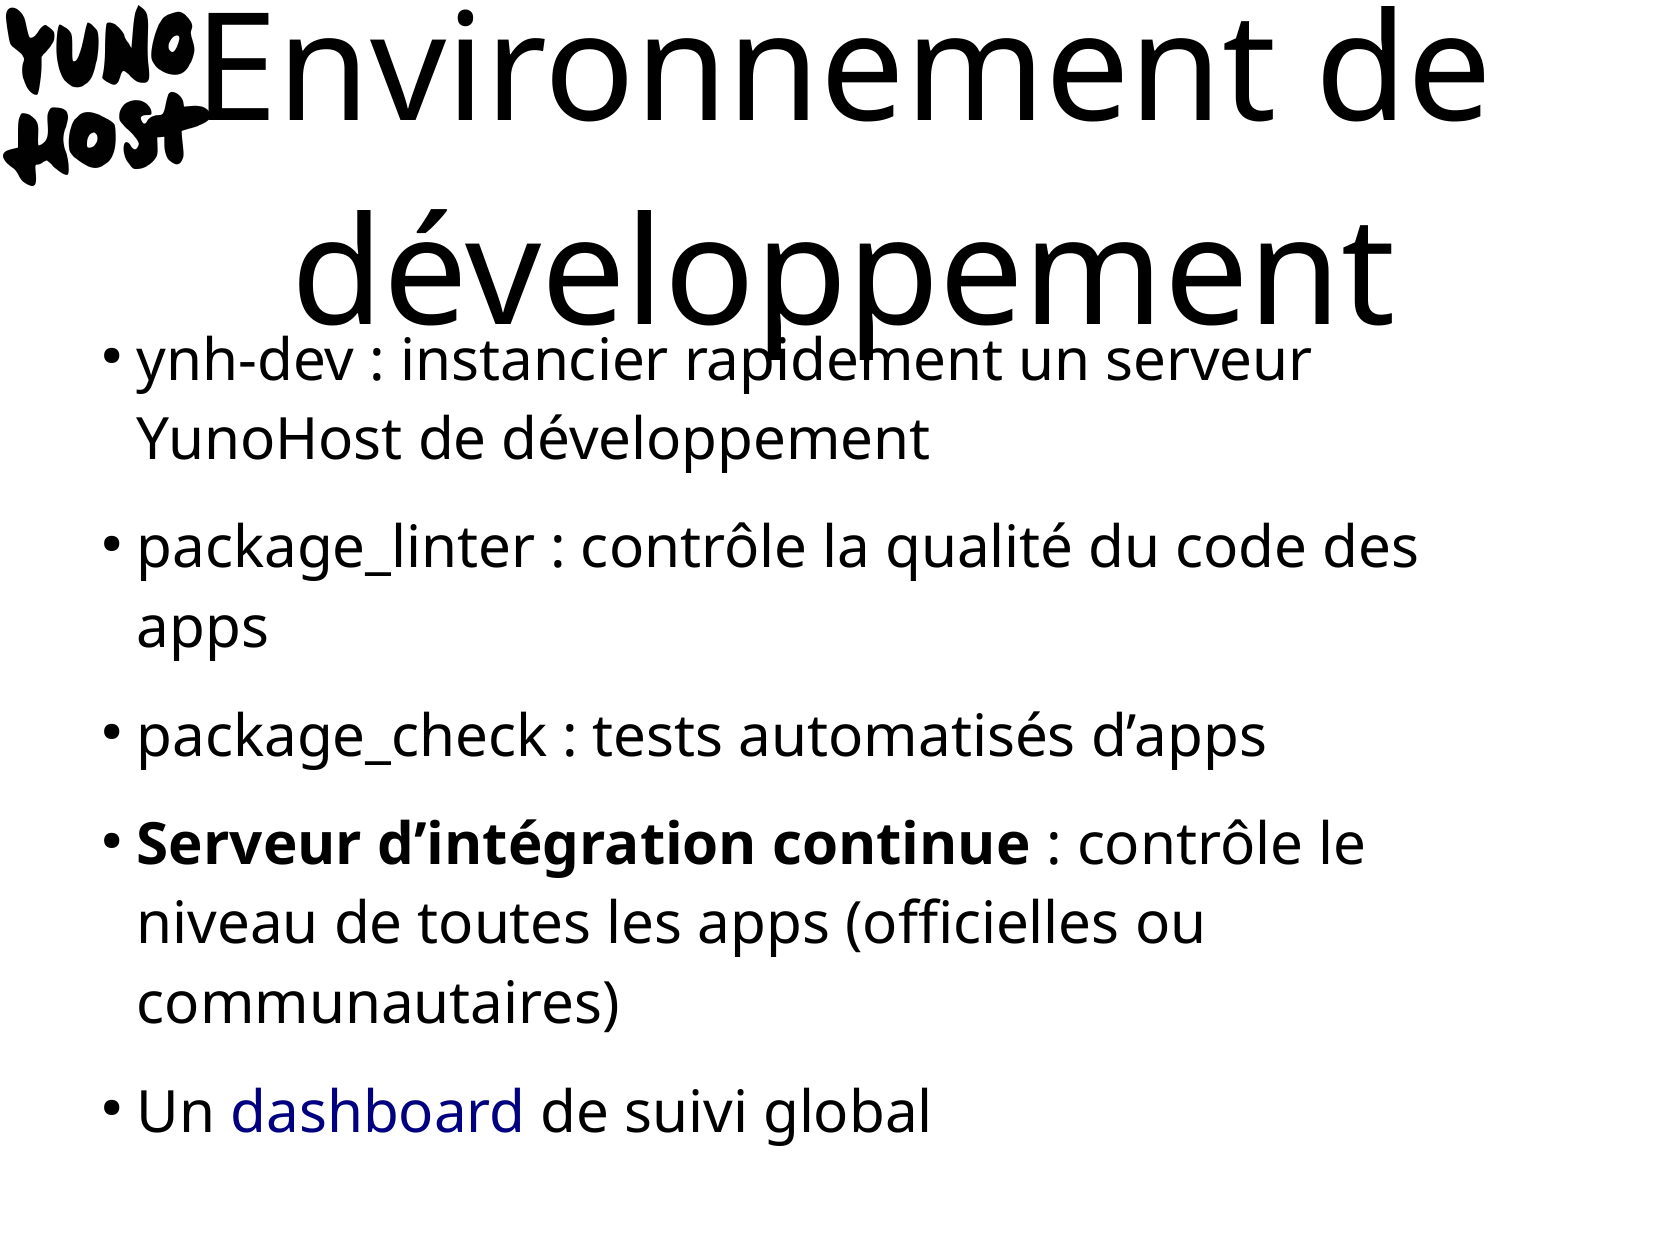

# Environnement de développement
ynh-dev : instancier rapidement un serveur YunoHost de développement
package_linter : contrôle la qualité du code des apps
package_check : tests automatisés d’apps
Serveur d’intégration continue : contrôle le niveau de toutes les apps (officielles ou communautaires)
Un dashboard de suivi global